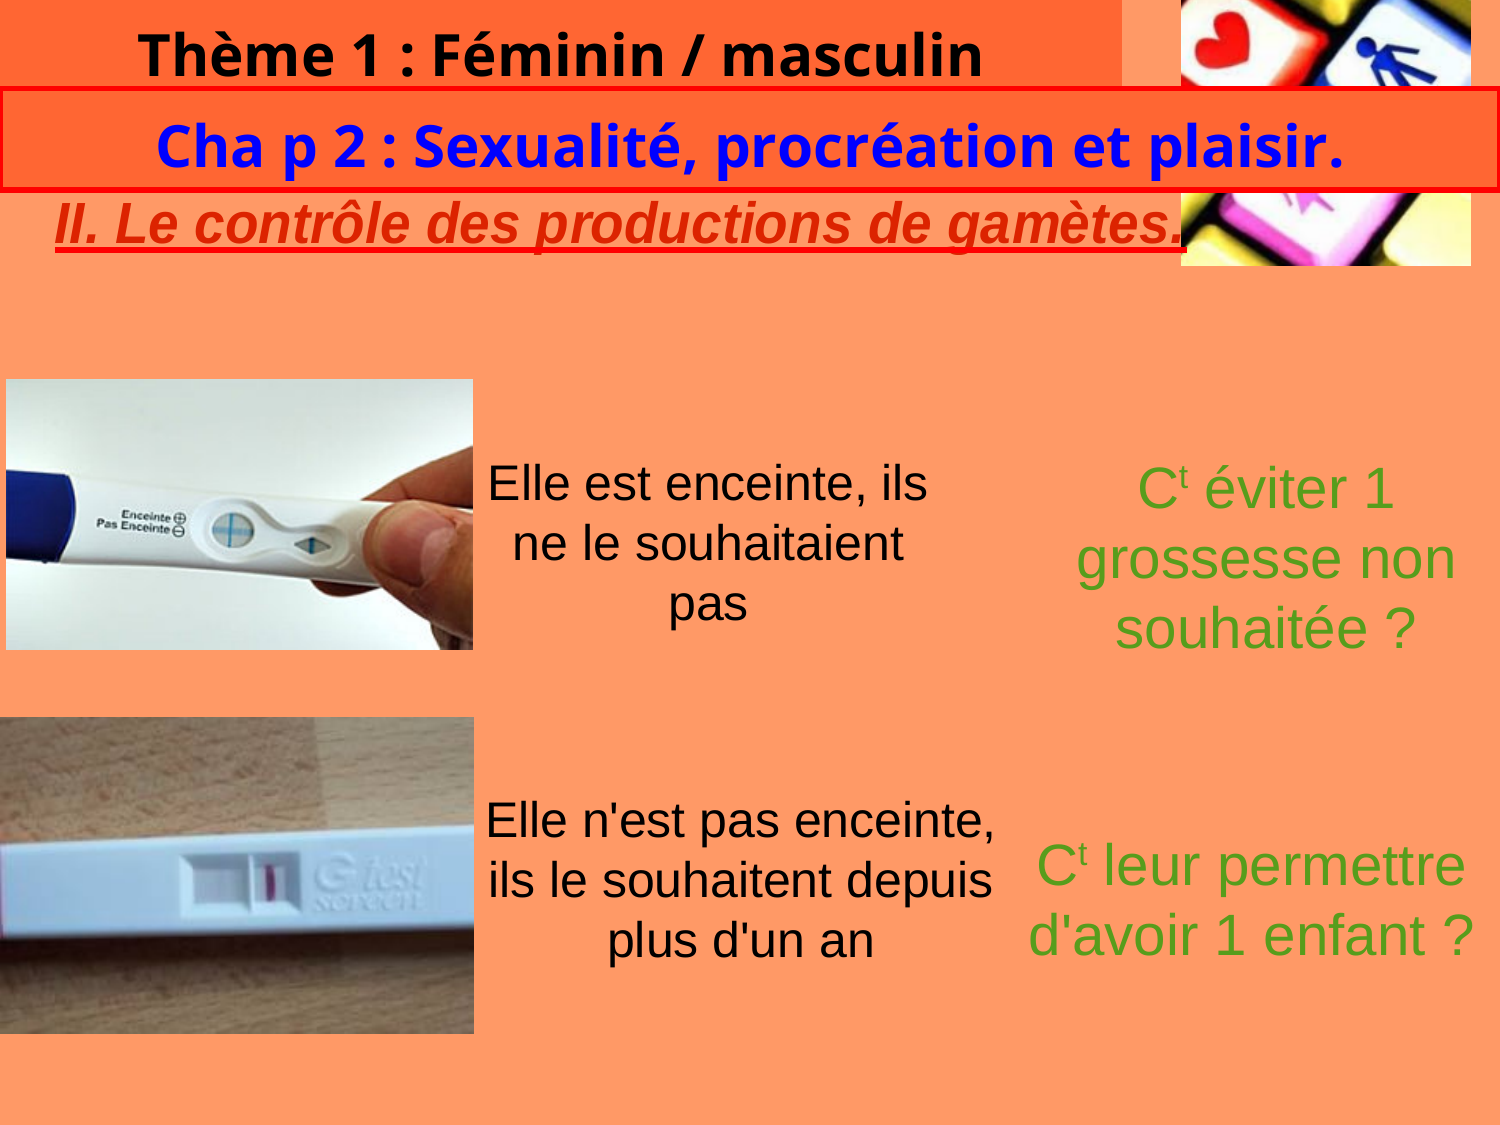

Thème 1 : Féminin / masculin
Cha p 2 : Sexualité, procréation et plaisir.
Elle est enceinte, ils ne le souhaitaient pas
Ct éviter 1 grossesse non souhaitée ?
Elle n'est pas enceinte, ils le souhaitent depuis plus d'un an
Ct leur permettre d'avoir 1 enfant ?